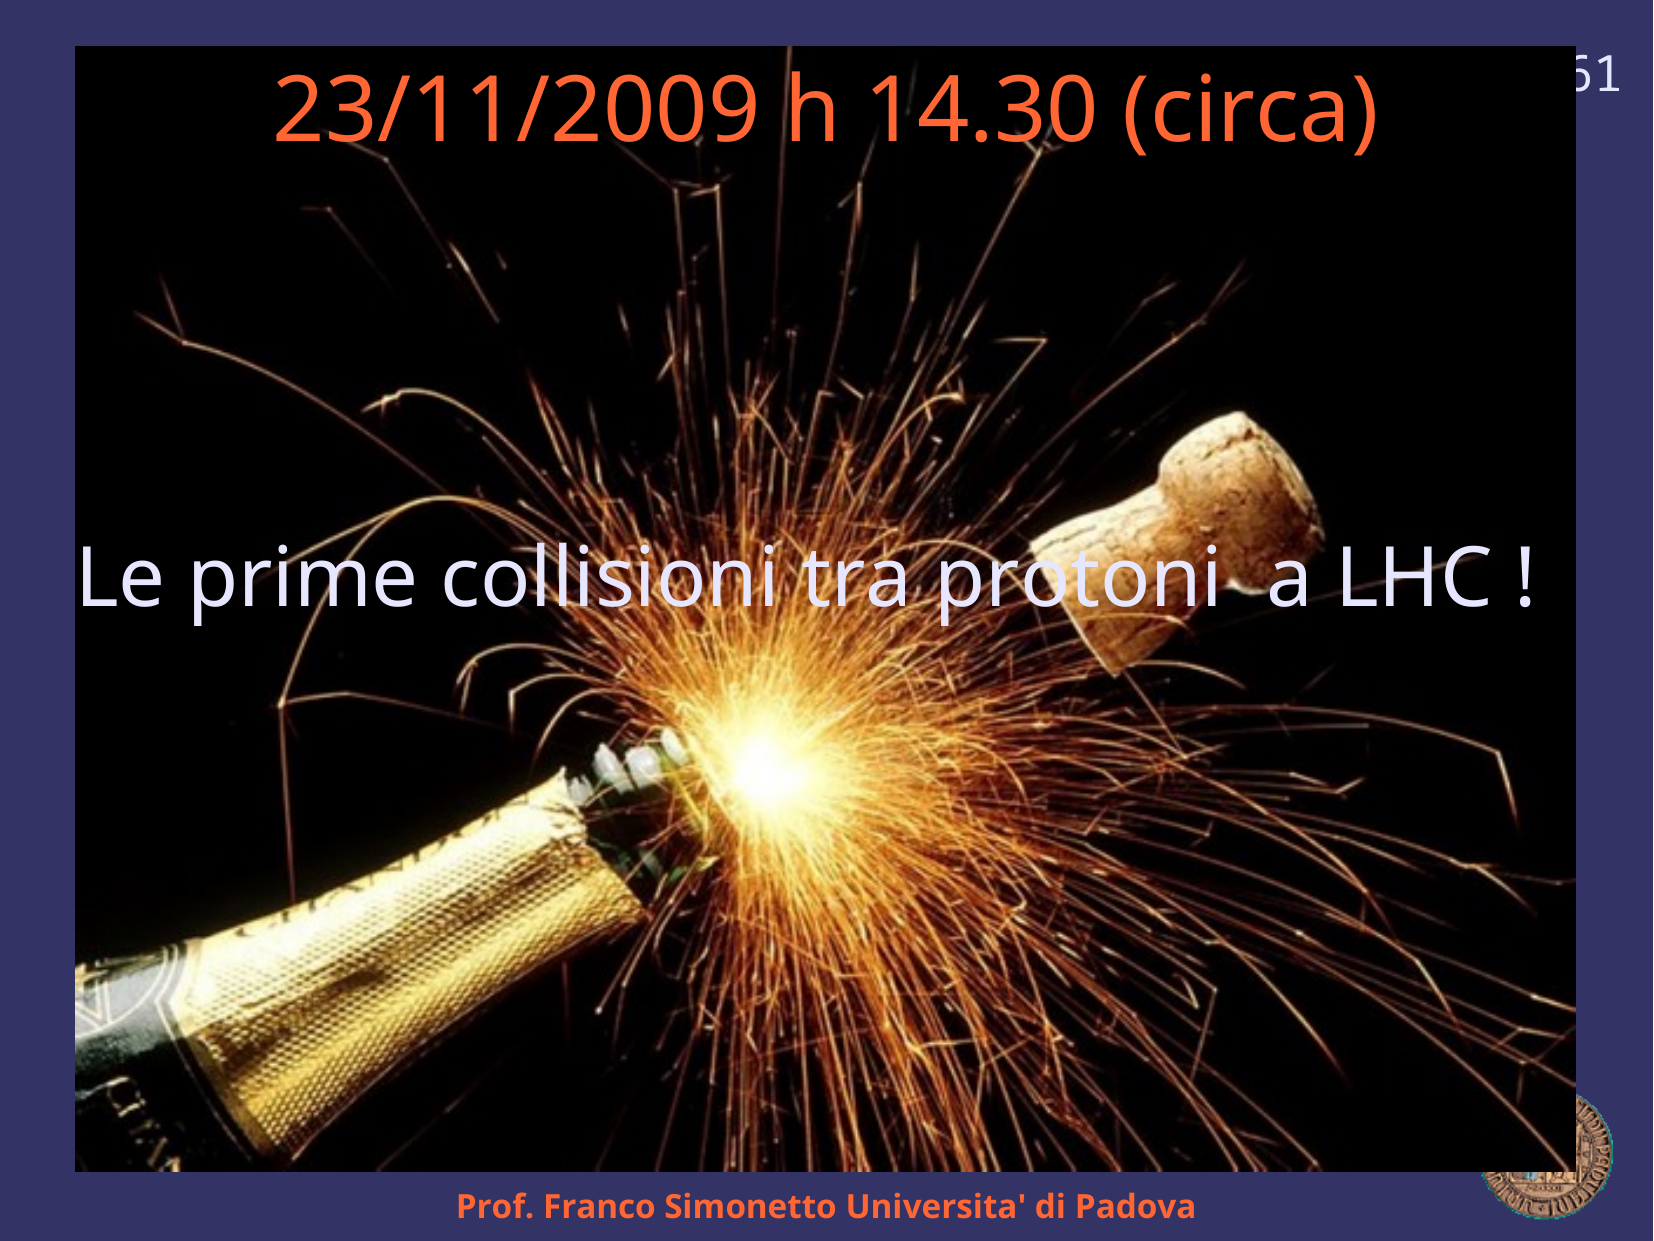

61
# 23/11/2009 h 14.30 (circa)
Le prime collisioni tra protoni a LHC !